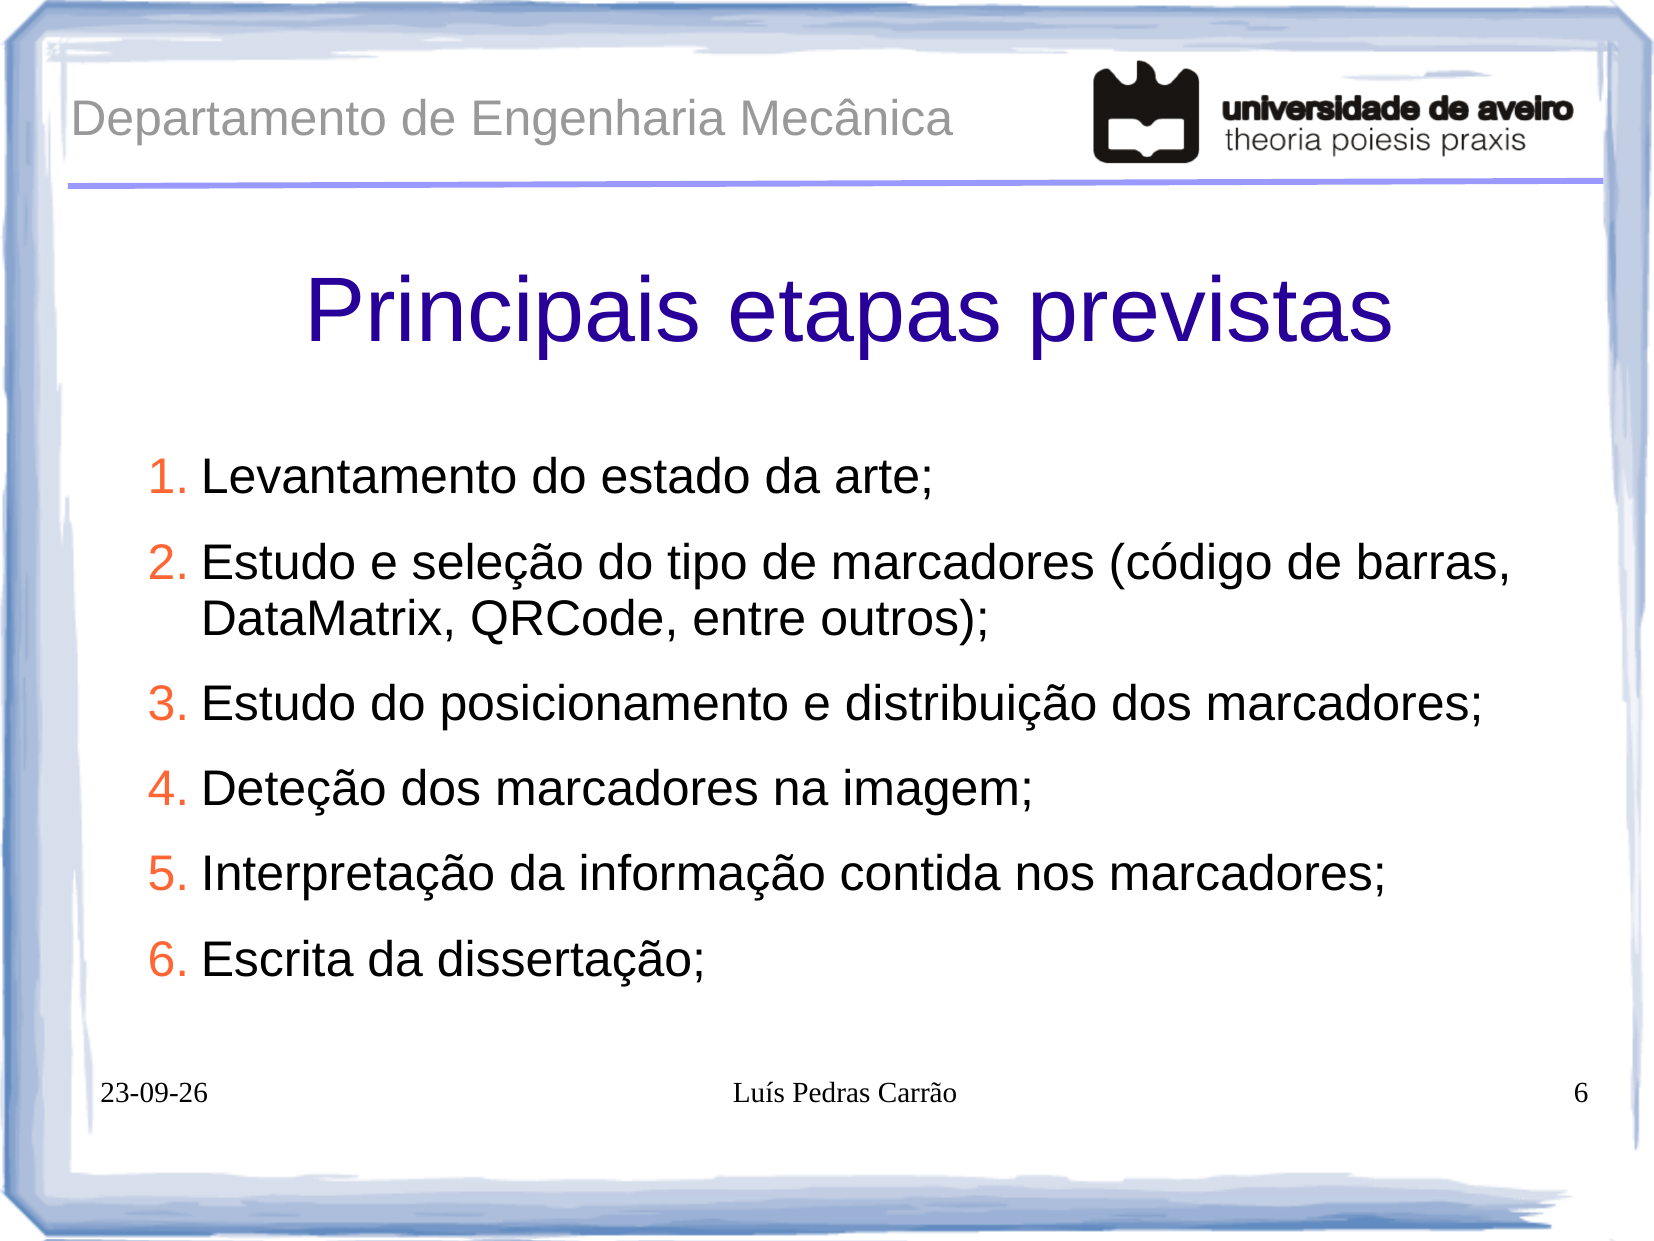

Departamento de Engenharia Mecânica
# Principais etapas previstas
Levantamento do estado da arte;
Estudo e seleção do tipo de marcadores (código de barras, DataMatrix, QRCode, entre outros);
Estudo do posicionamento e distribuição dos marcadores;
Deteção dos marcadores na imagem;
Interpretação da informação contida nos marcadores;
Escrita da dissertação;
Luís Pedras Carrão
6